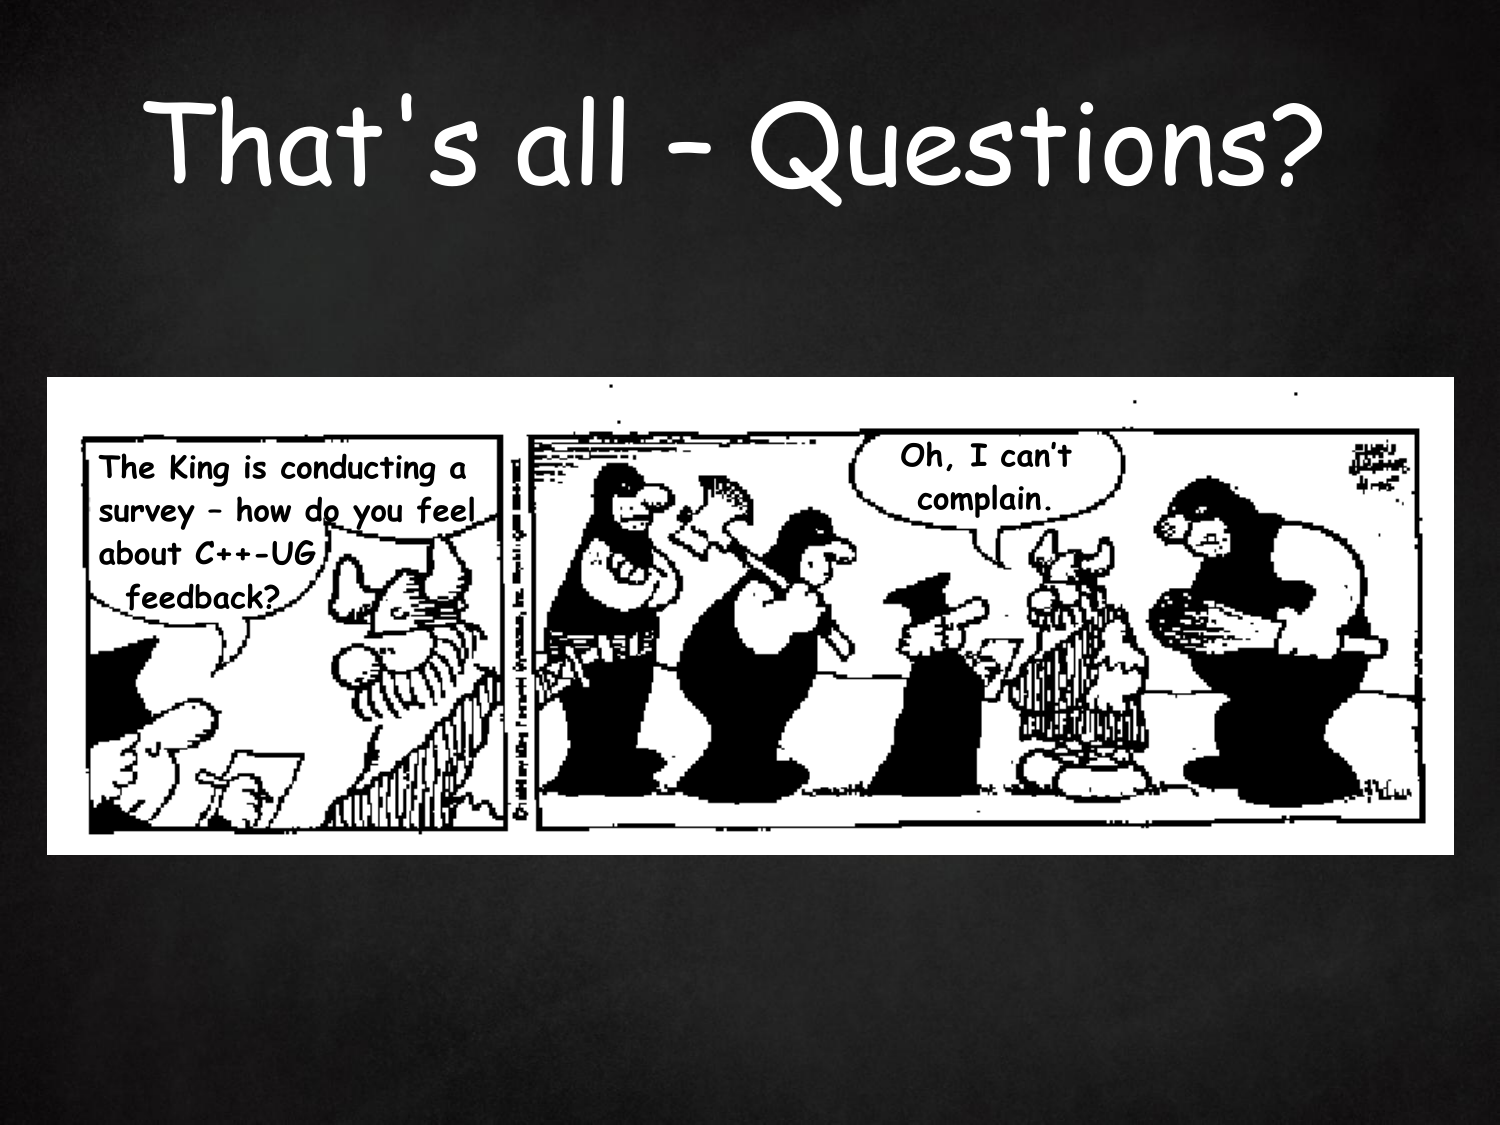

# That's all – Questions?
Oh, I can’t
complain.
The King is conducting a survey – how do you feel about C++-UG
 feedback?